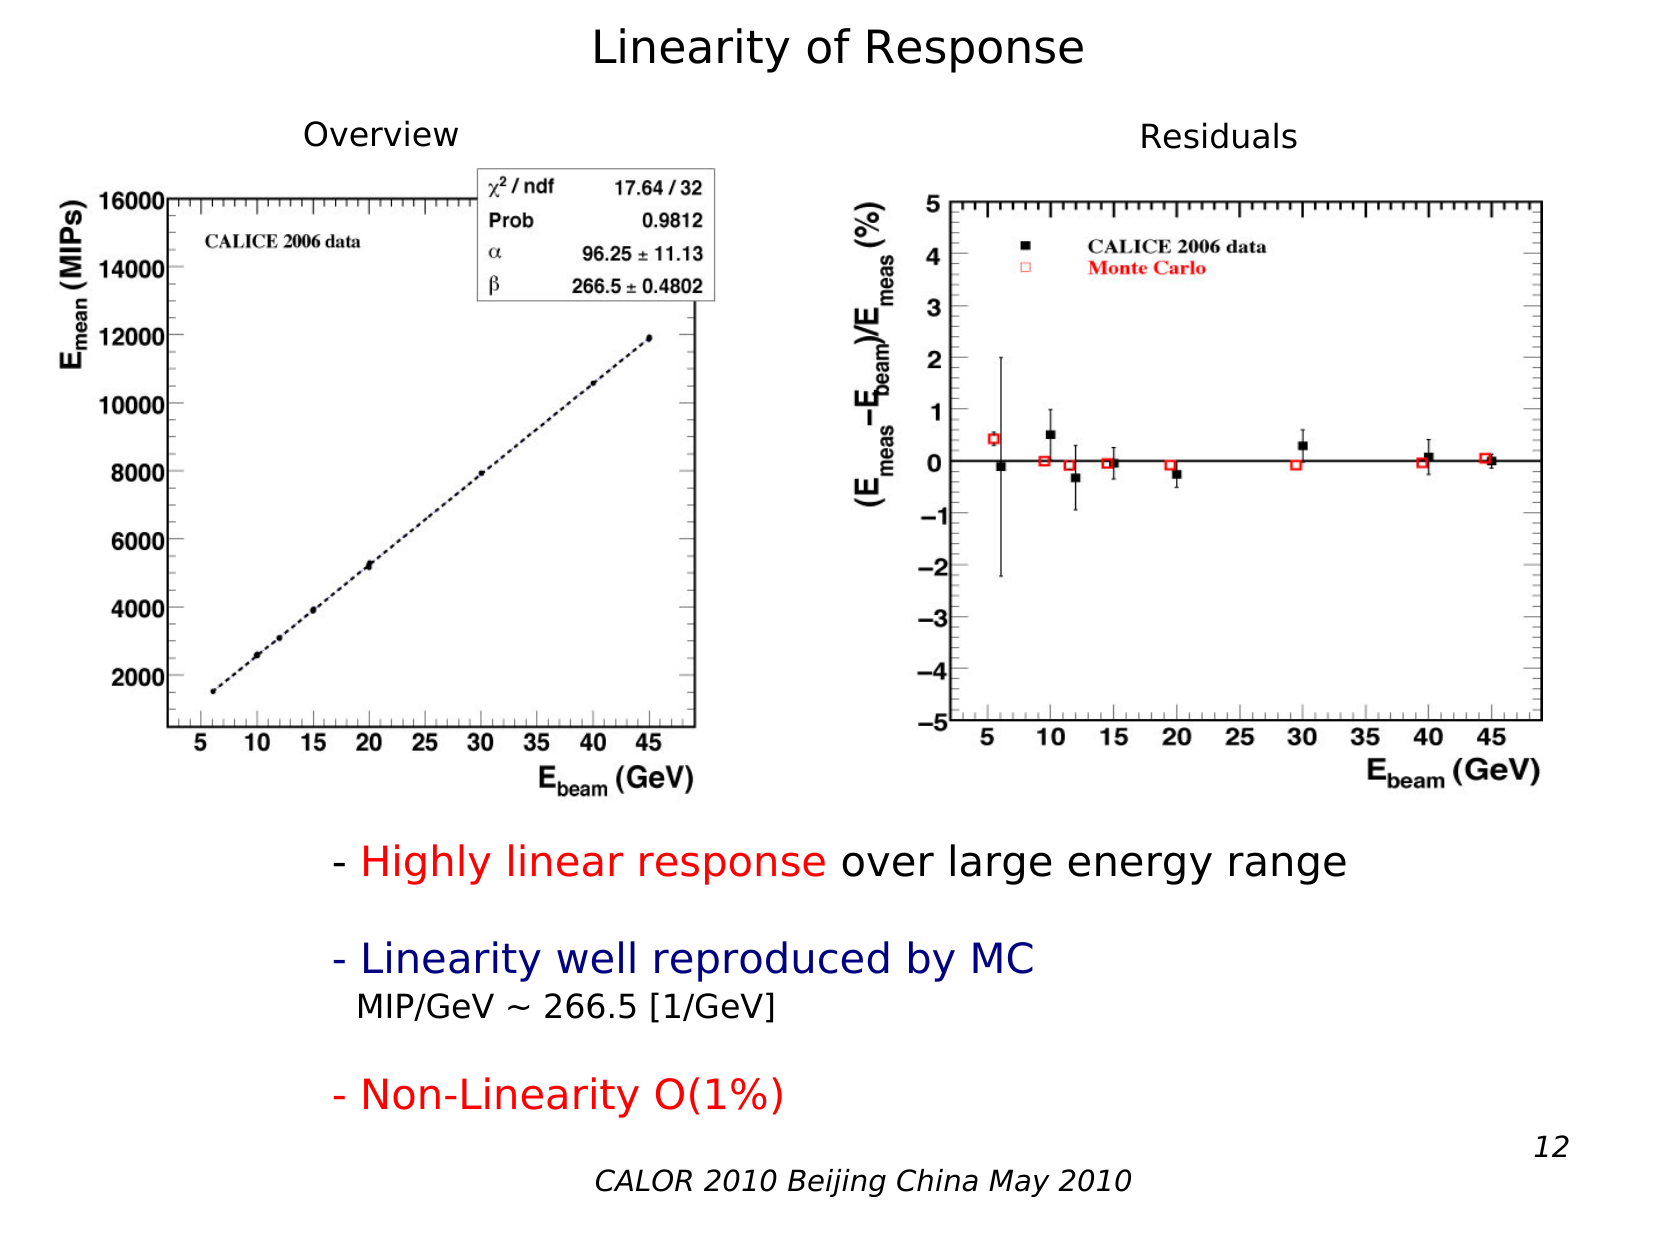

Linearity of Response
Overview
Residuals
- Highly linear response over large energy range
- Linearity well reproduced by MC
 MIP/GeV ~ 266.5 [1/GeV]
- Non-Linearity O(1%)
Comite d'evaluation
12